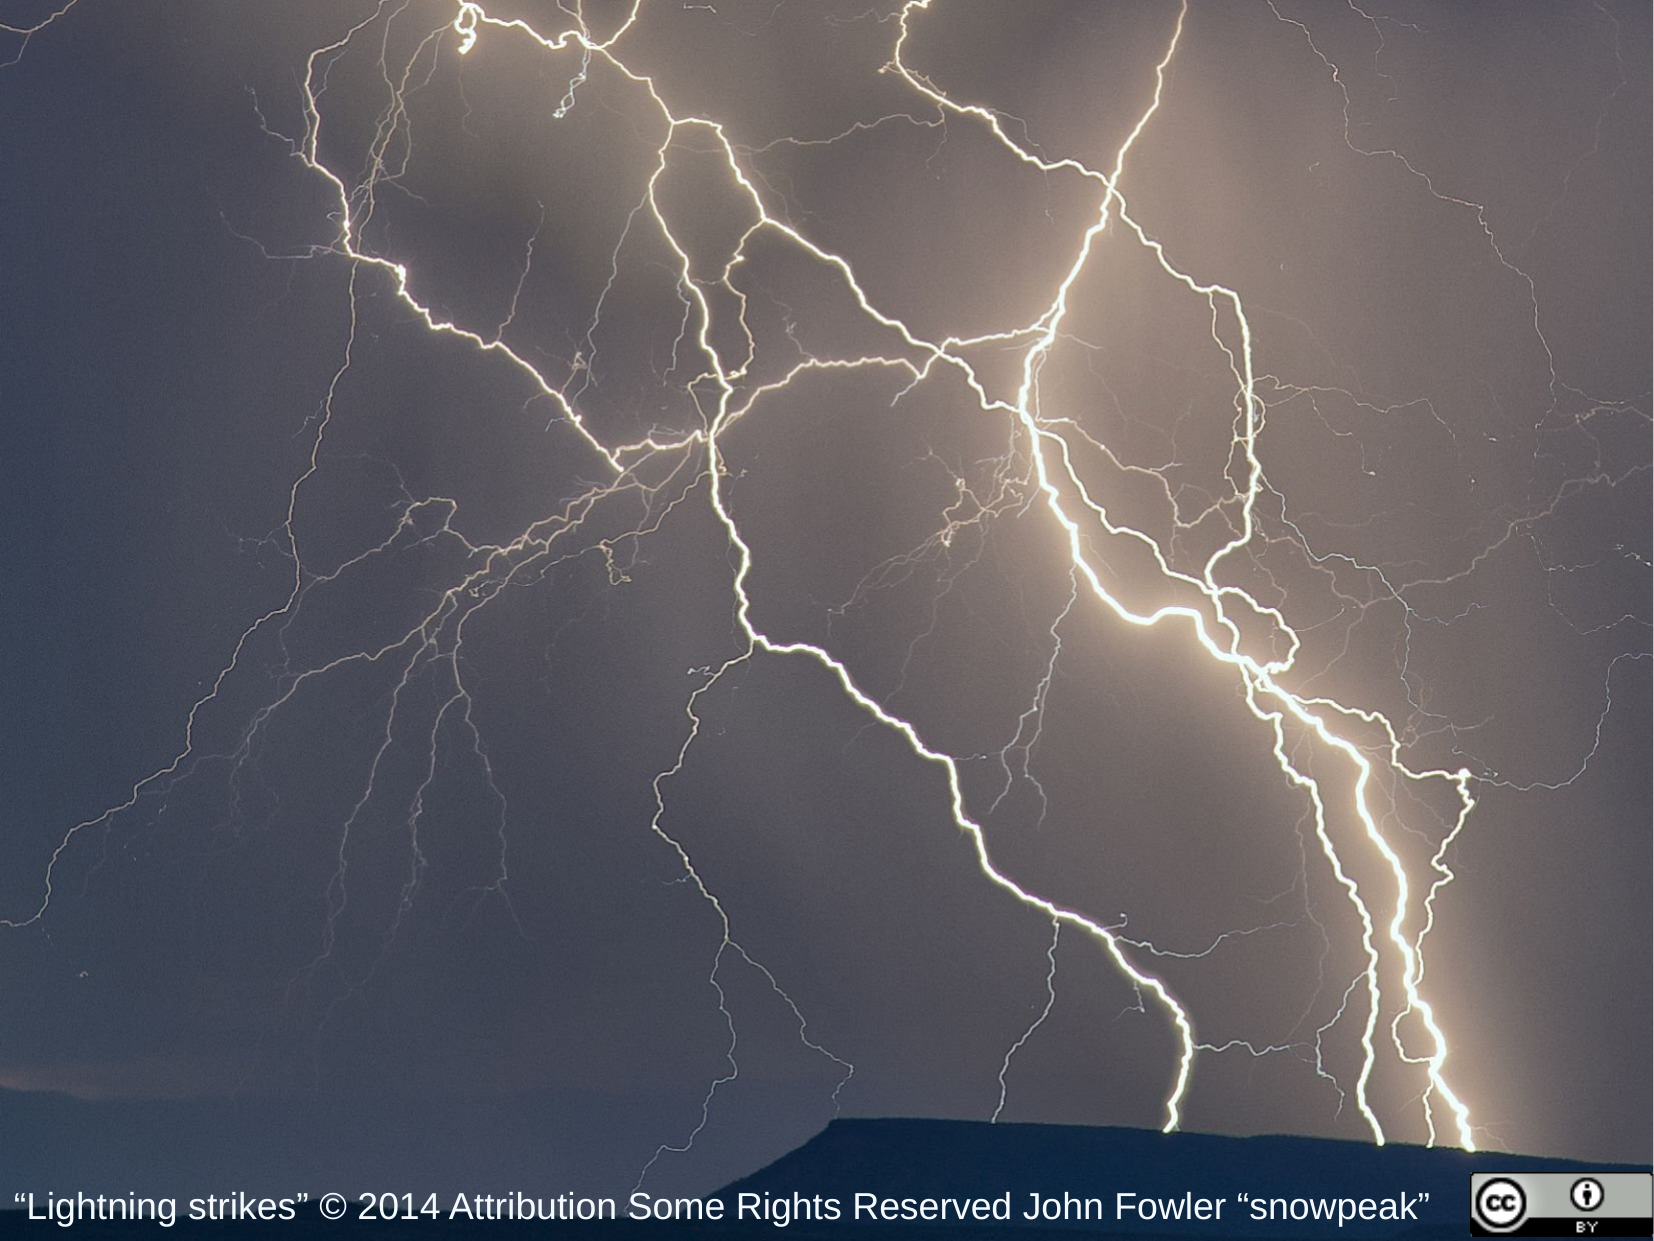

“Lightning strikes” © 2014 Attribution Some Rights Reserved John Fowler “snowpeak”